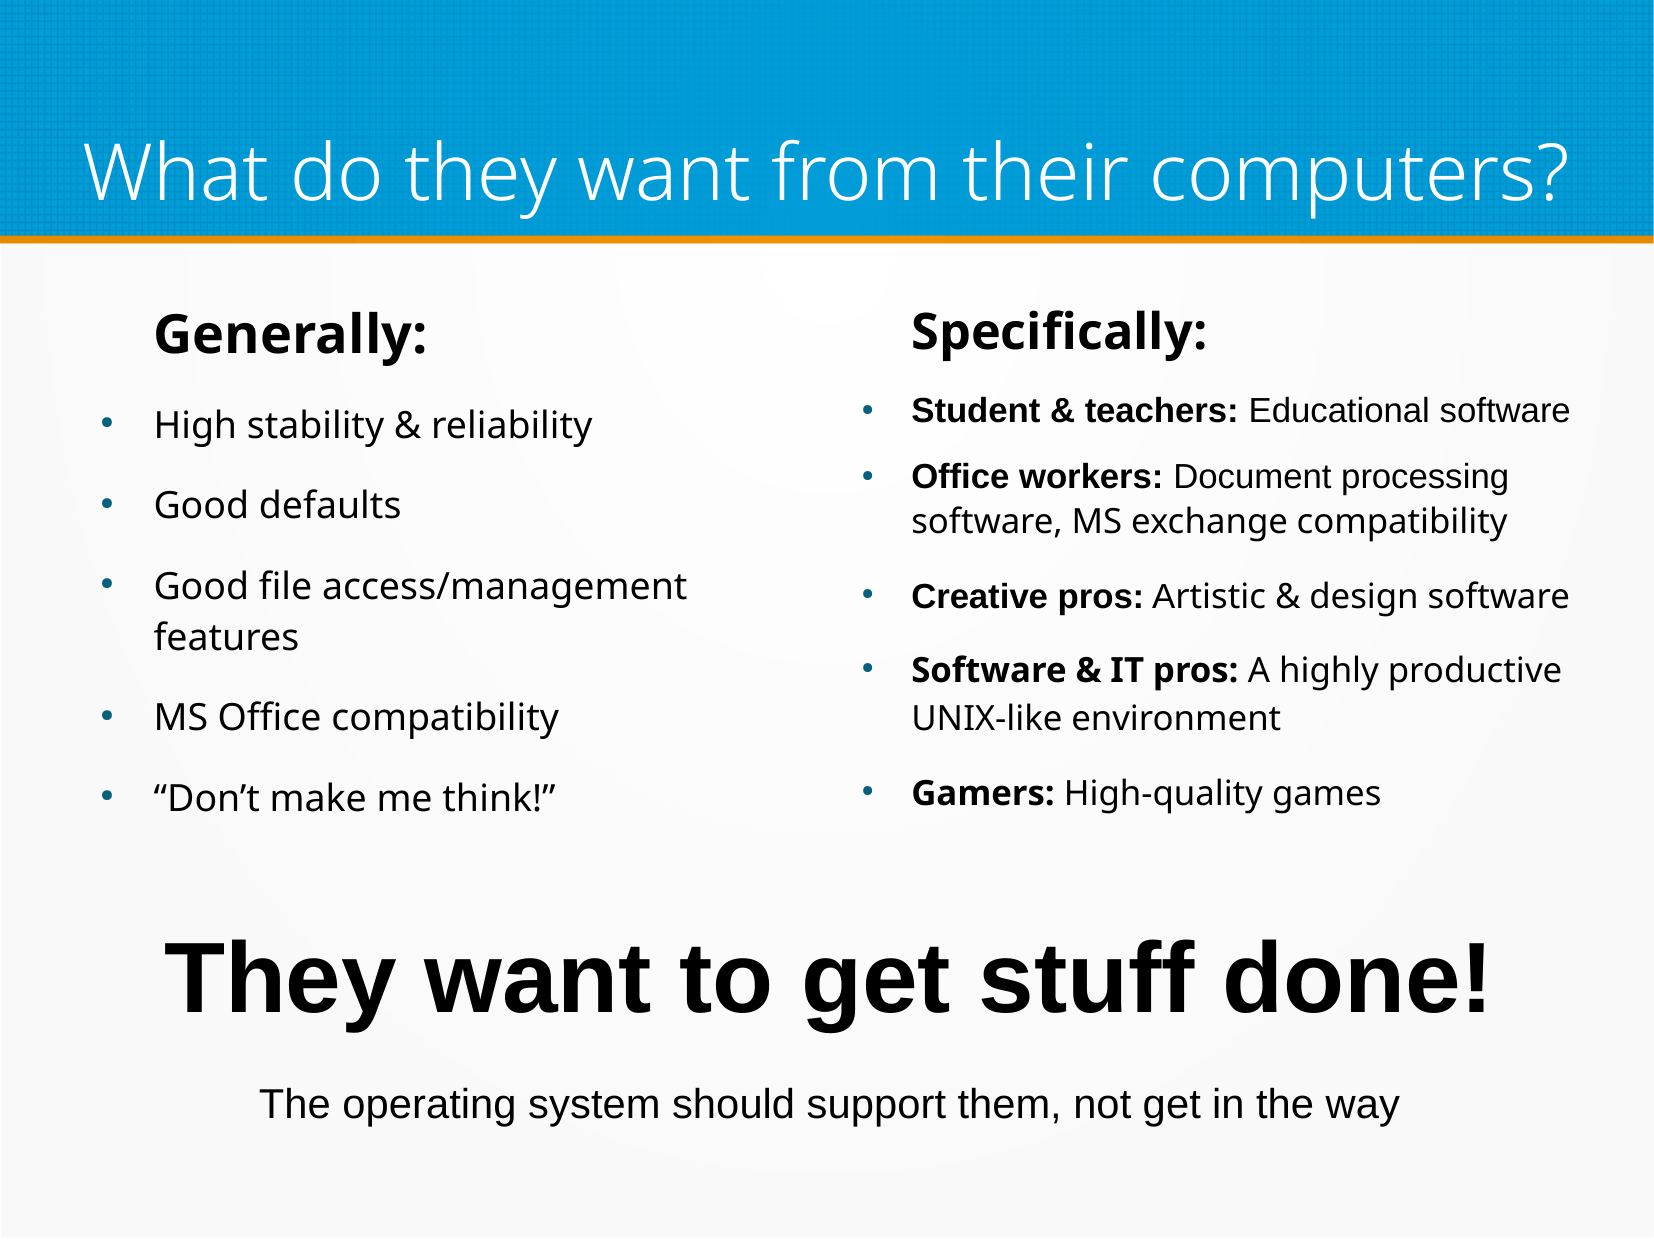

# What do they want from their computers?
Generally:
High stability & reliability
Good defaults
Good file access/management features
MS Office compatibility
“Don’t make me think!”
Specifically:
Student & teachers: Educational software
Office workers: Document processing software, MS exchange compatibility
Creative pros: Artistic & design software
Software & IT pros: A highly productive UNIX-like environment
Gamers: High-quality games
They want to get stuff done!
The operating system should support them, not get in the way